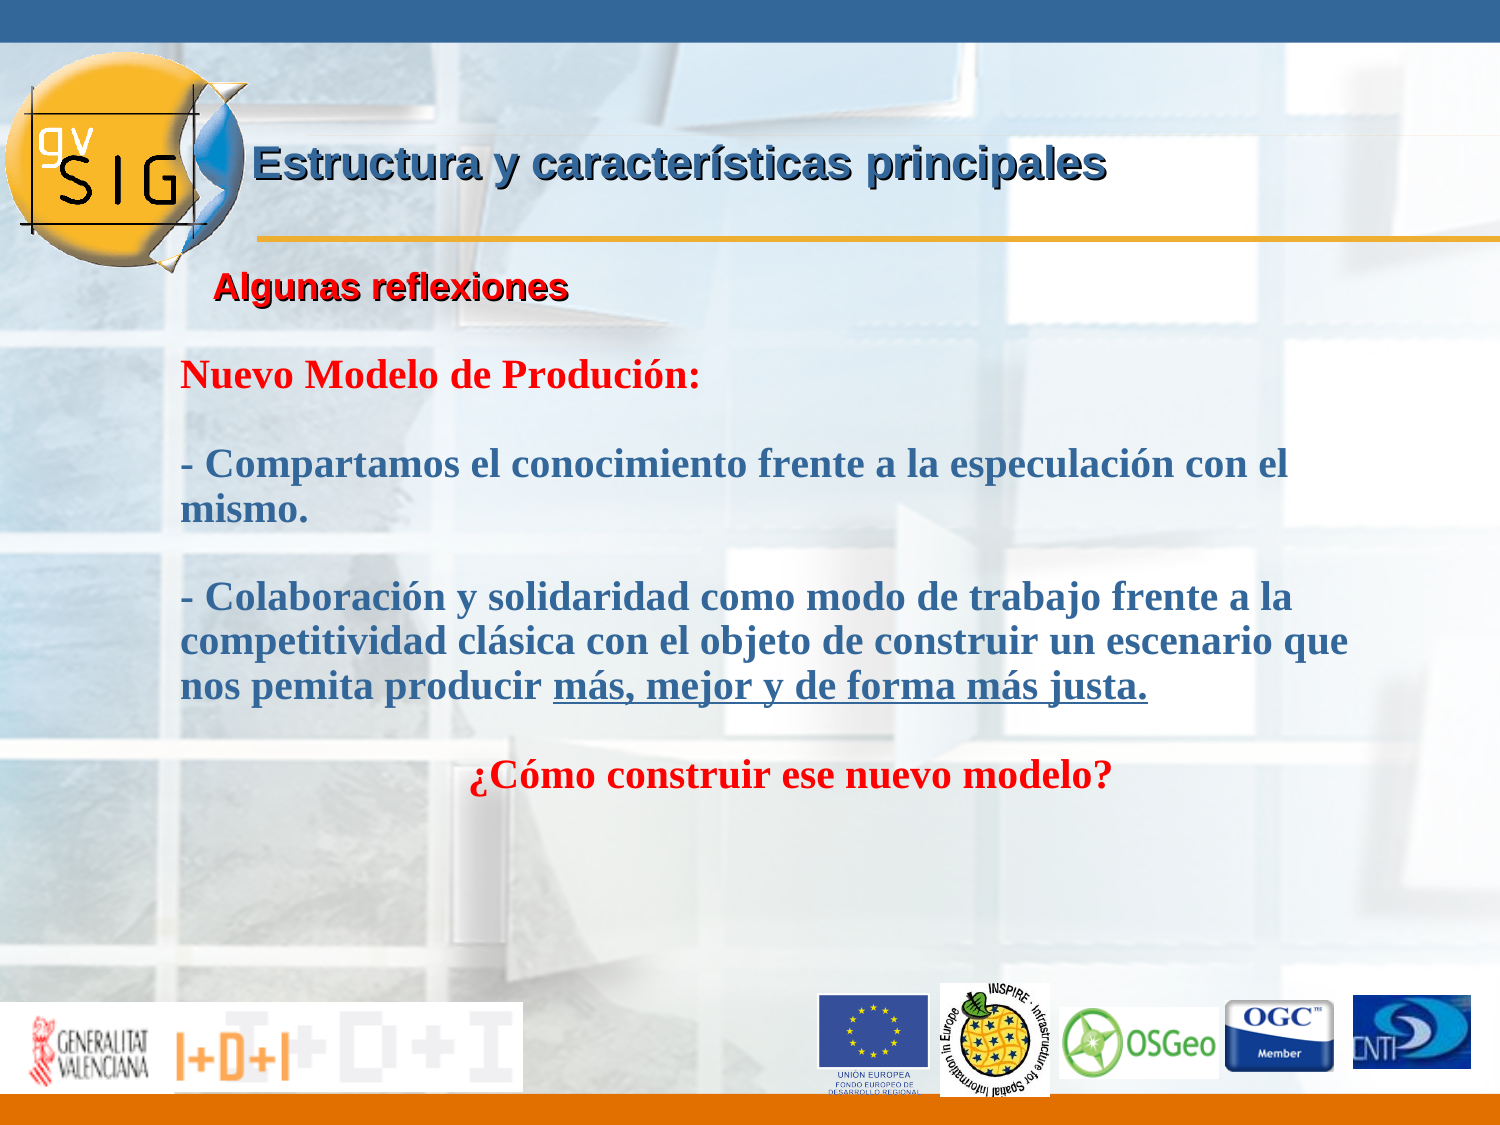

Estructura y características principales
Algunas reflexiones
Nuevo Modelo de Produción:
- Compartamos el conocimiento frente a la especulación con el mismo.
- Colaboración y solidaridad como modo de trabajo frente a la competitividad clásica con el objeto de construir un escenario que nos pemita producir más, mejor y de forma más justa.
¿Cómo construir ese nuevo modelo?